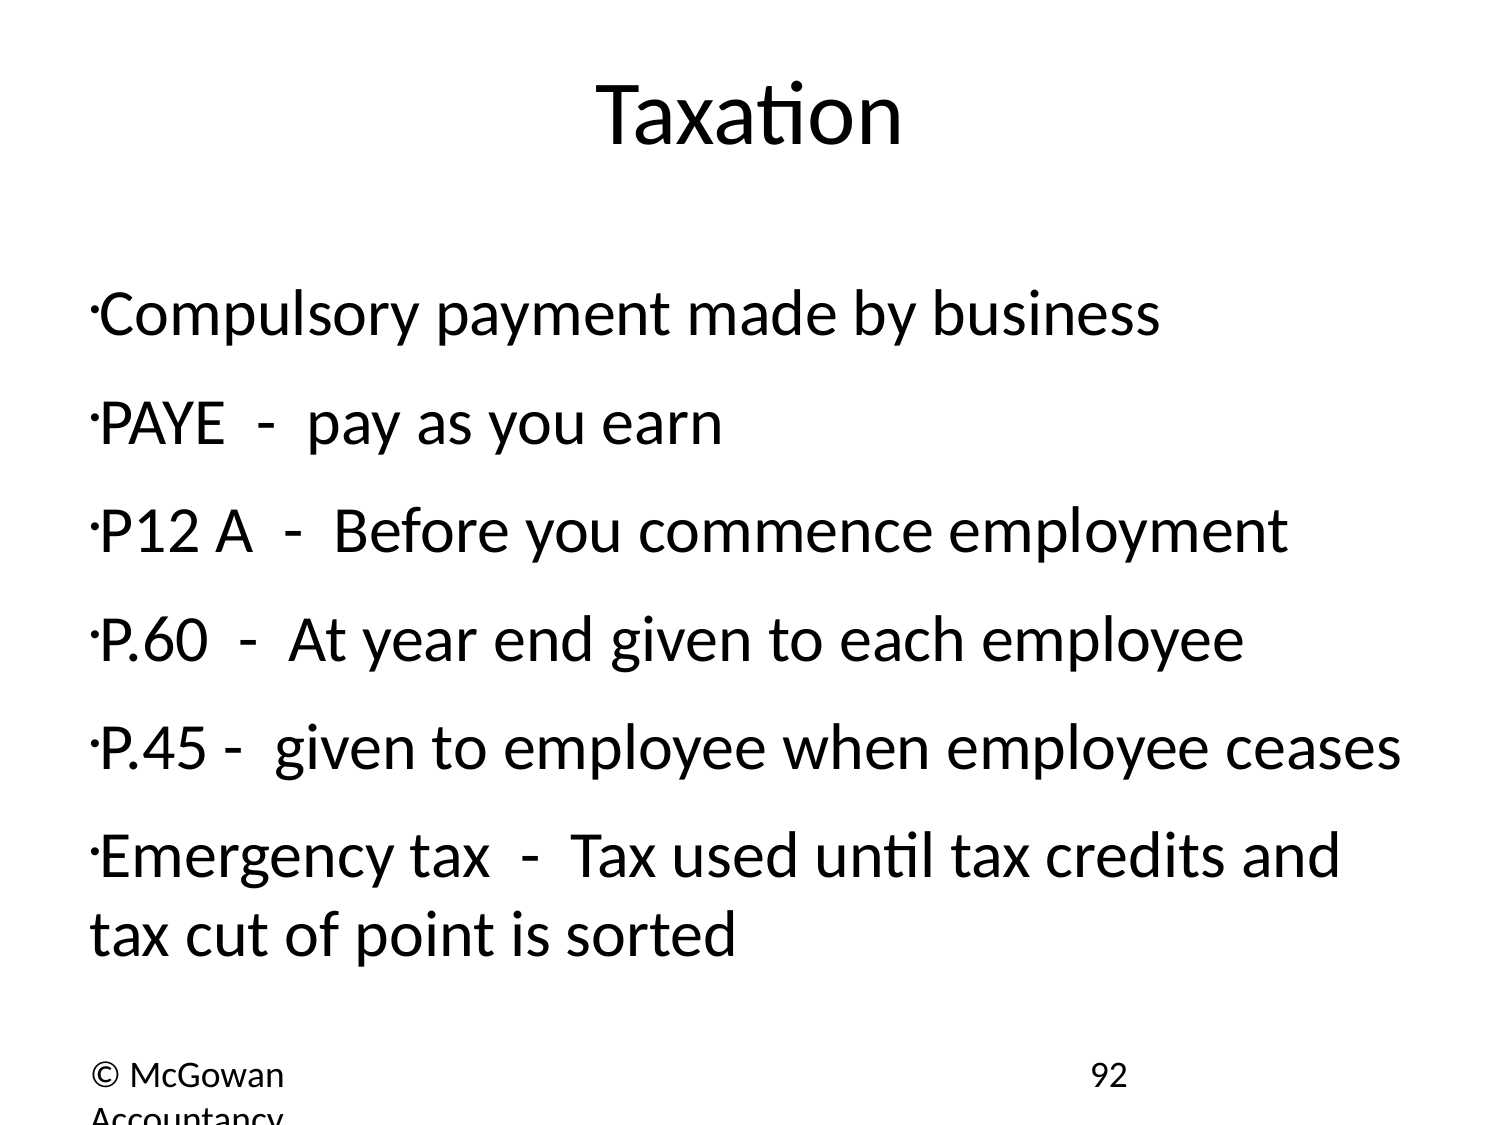

# Taxation
Compulsory payment made by business
PAYE - pay as you earn
P12 A - Before you commence employment
P.60 - At year end given to each employee
P.45 - given to employee when employee ceases
Emergency tax - Tax used until tax credits and tax cut of point is sorted
© McGowan Accountancy Services
92